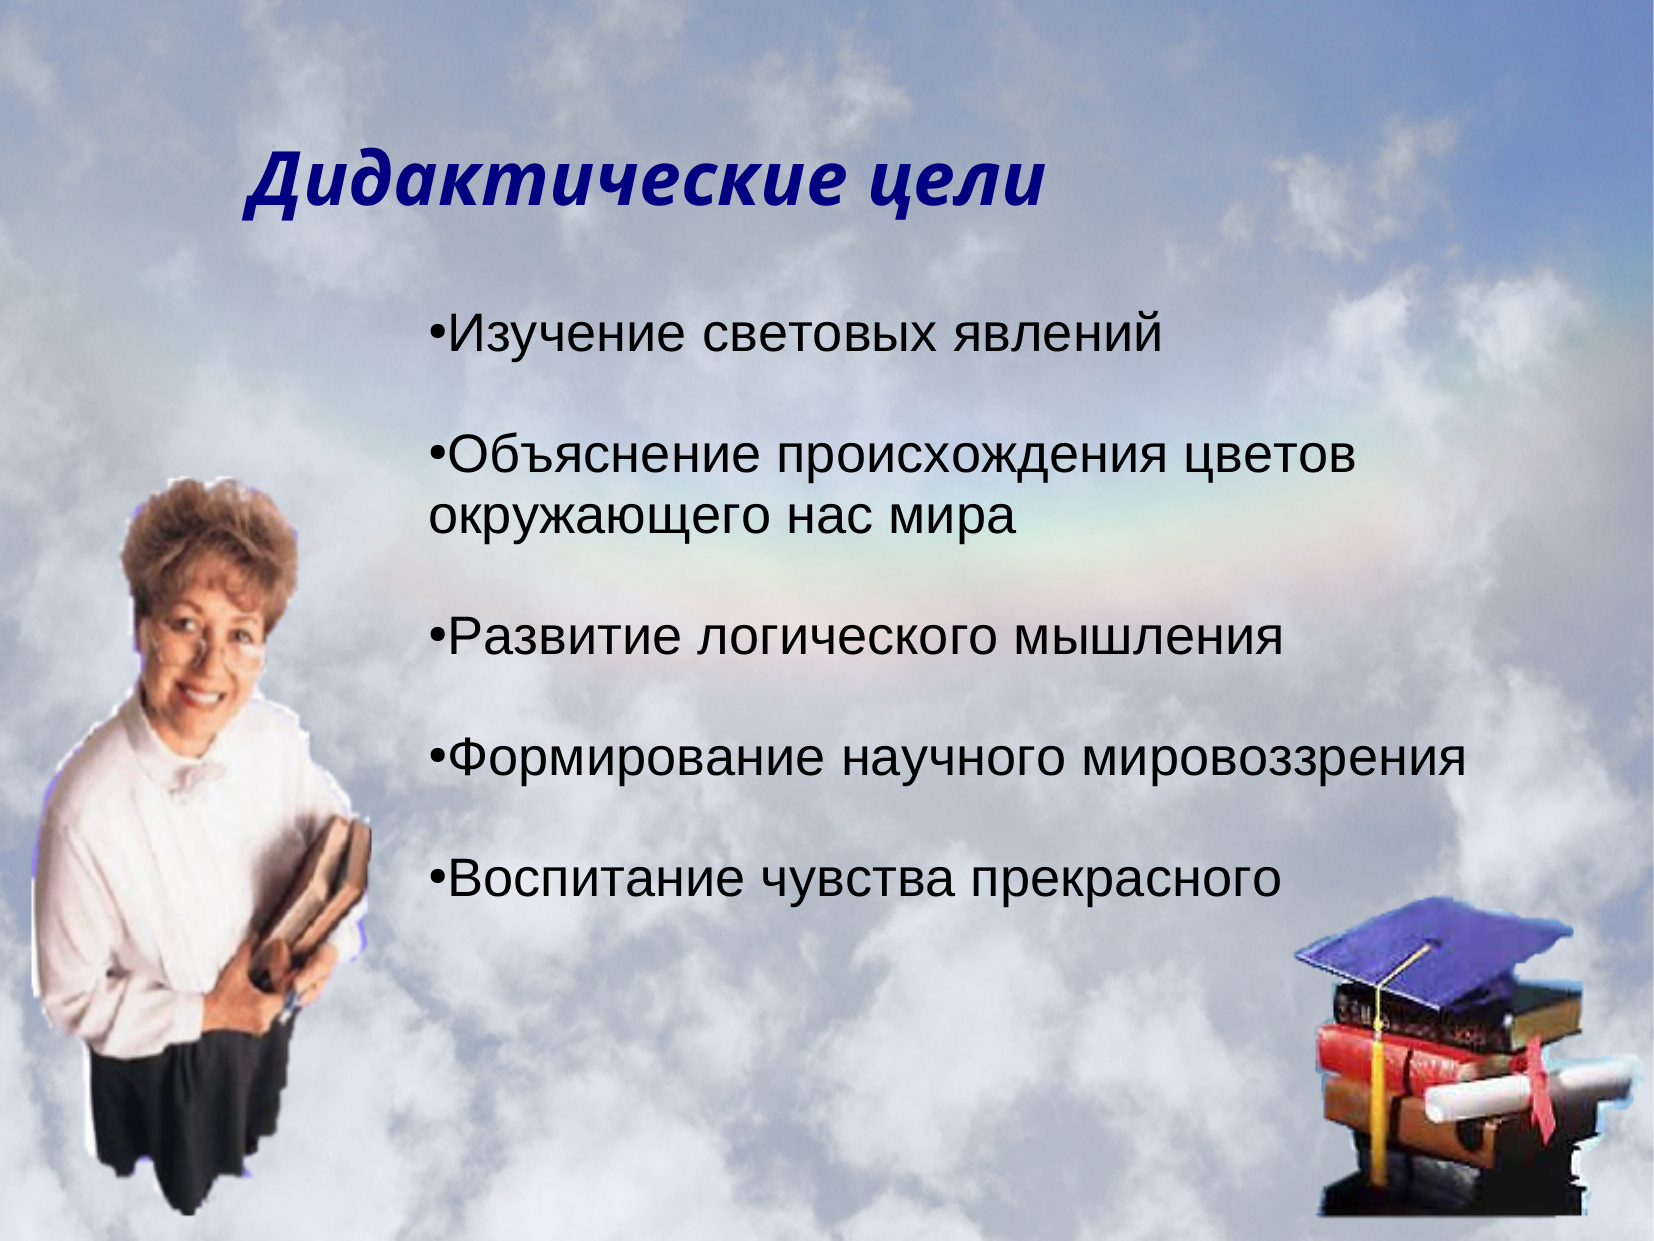

Дидактические цели
Изучение световых явлений
Объяснение происхождения цветов
окружающего нас мира
Развитие логического мышления
Формирование научного мировоззрения
Воспитание чувства прекрасного